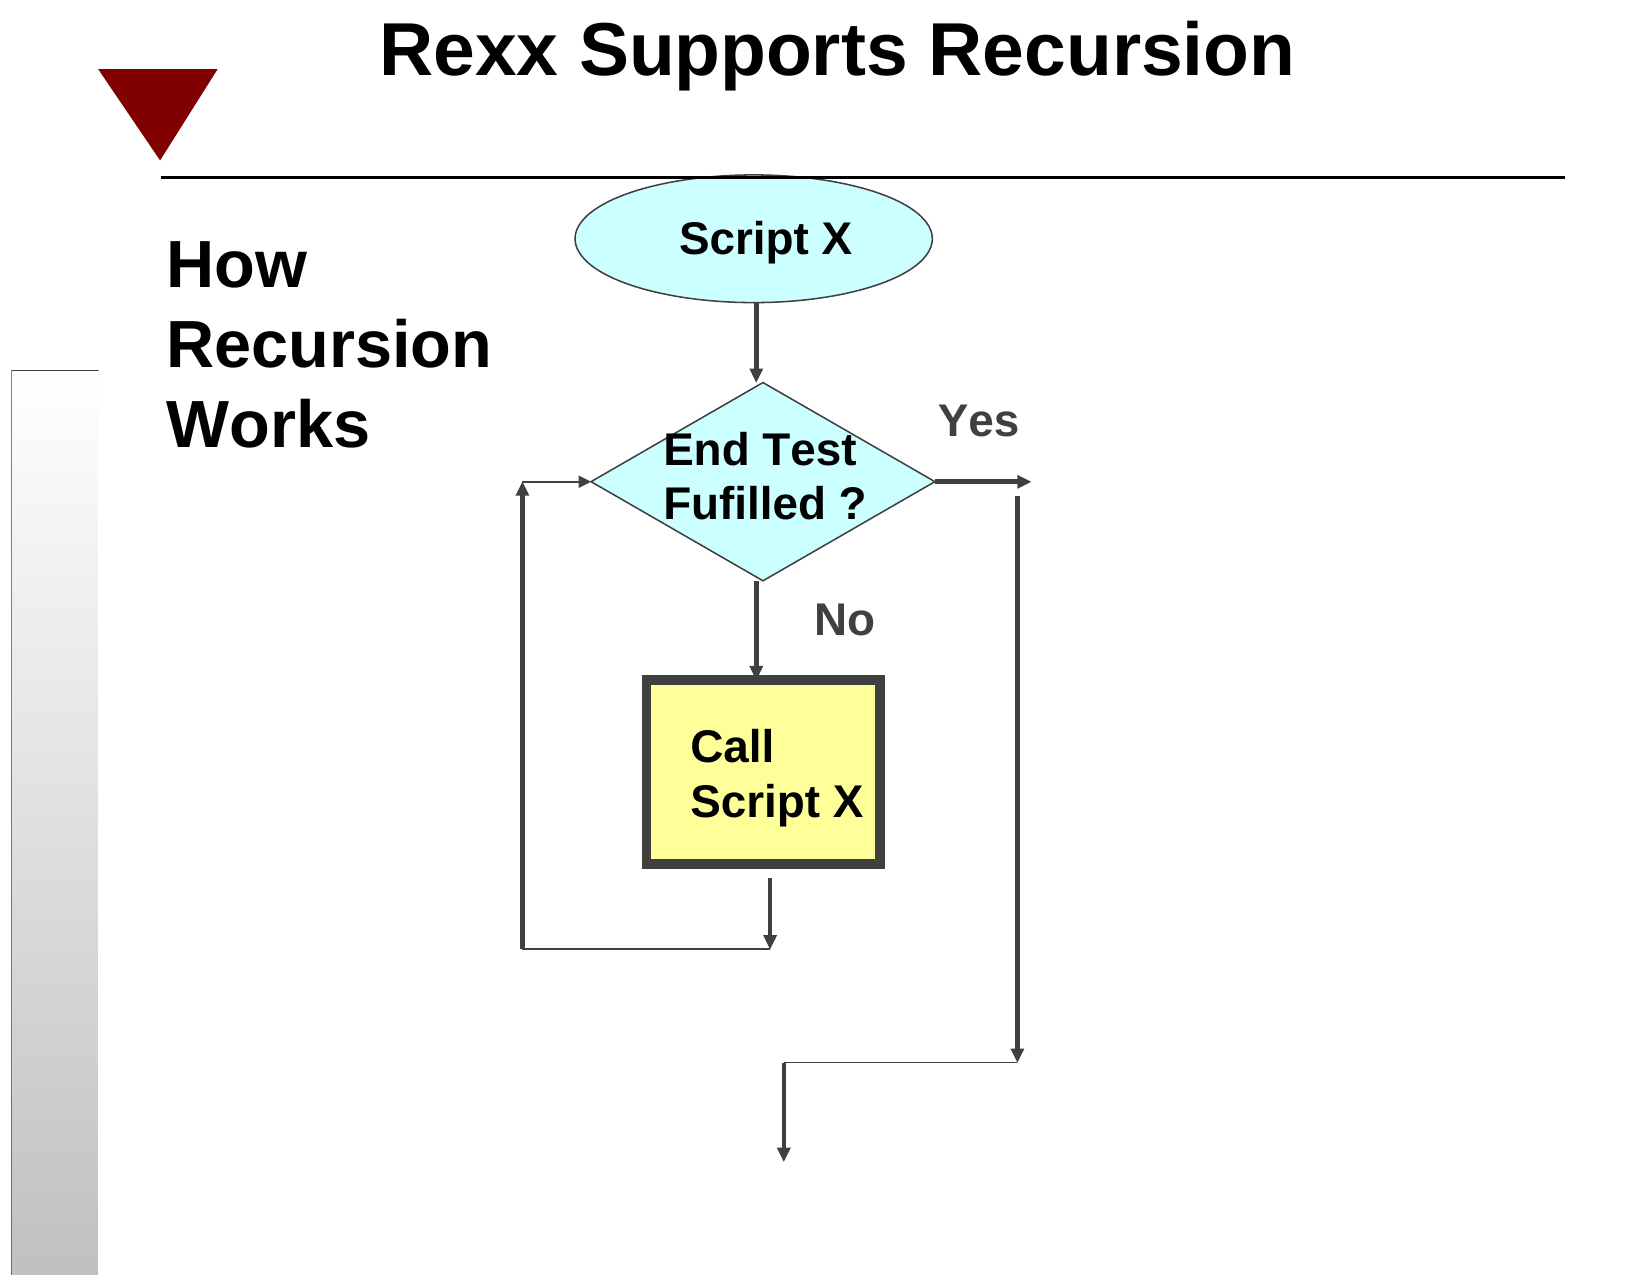

Rexx Supports Recursion
Script X
How
Recursion
Works
Yes
End Test
Fufilled ?
No
Call
Script X